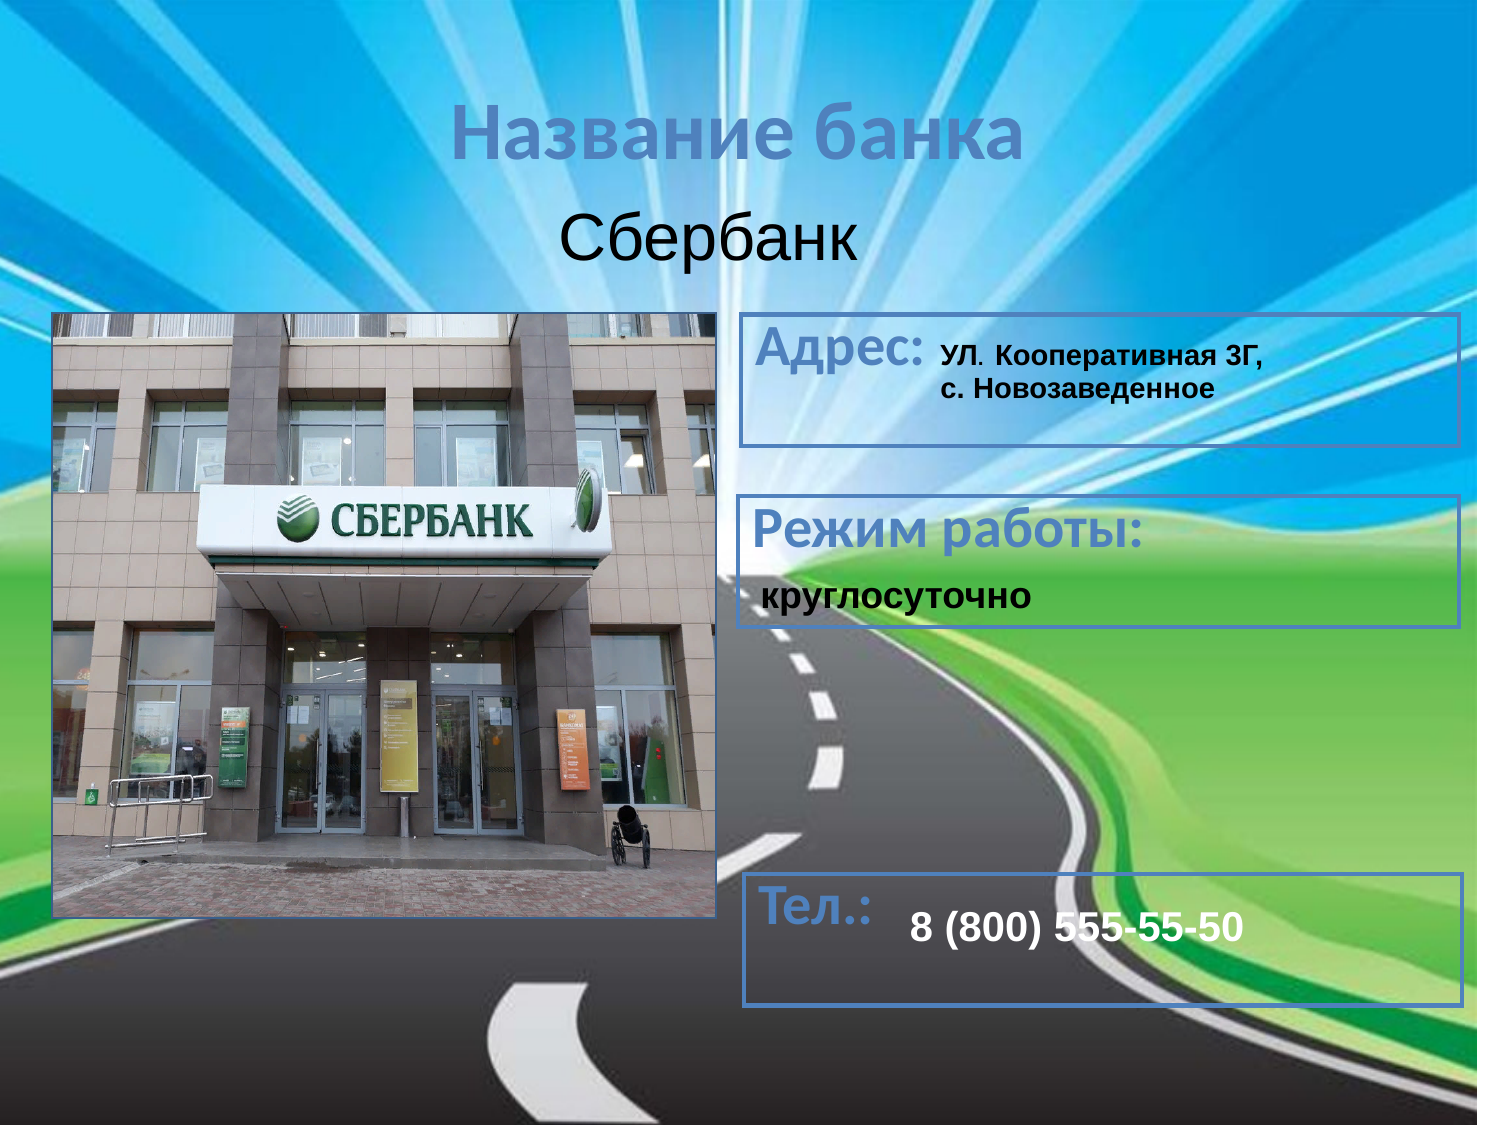

Название банка
Сбербанк
Адрес:
УЛ. Кооперативная 3Г, с. Новозаведенное
Режим работы:
Фото банка
круглосуточно
Тел.:
8 (800) 555-55-50